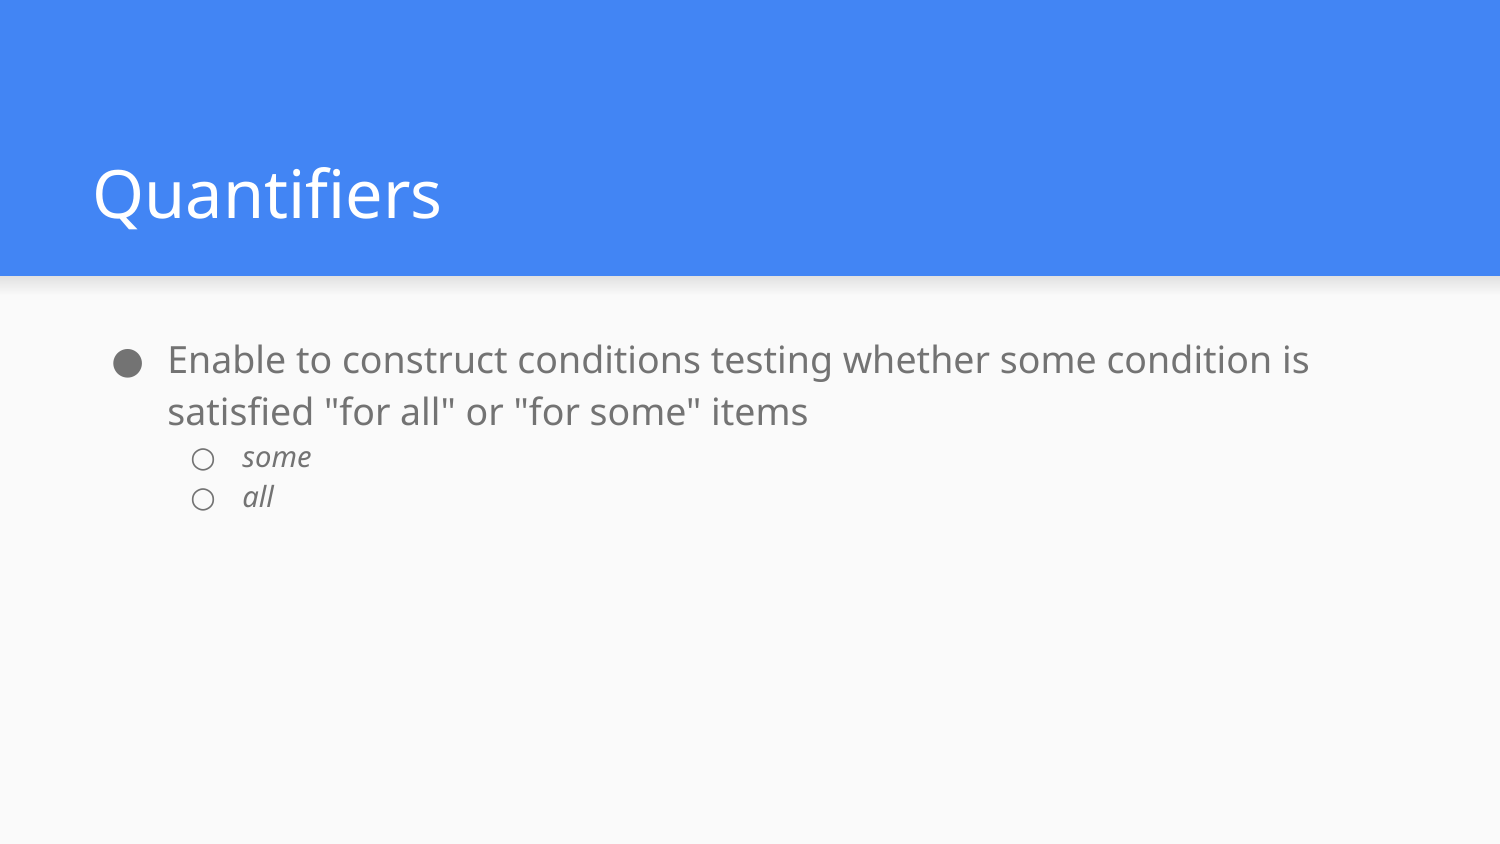

# Quantifiers
Enable to construct conditions testing whether some condition is satisfied "for all" or "for some" items
some
all